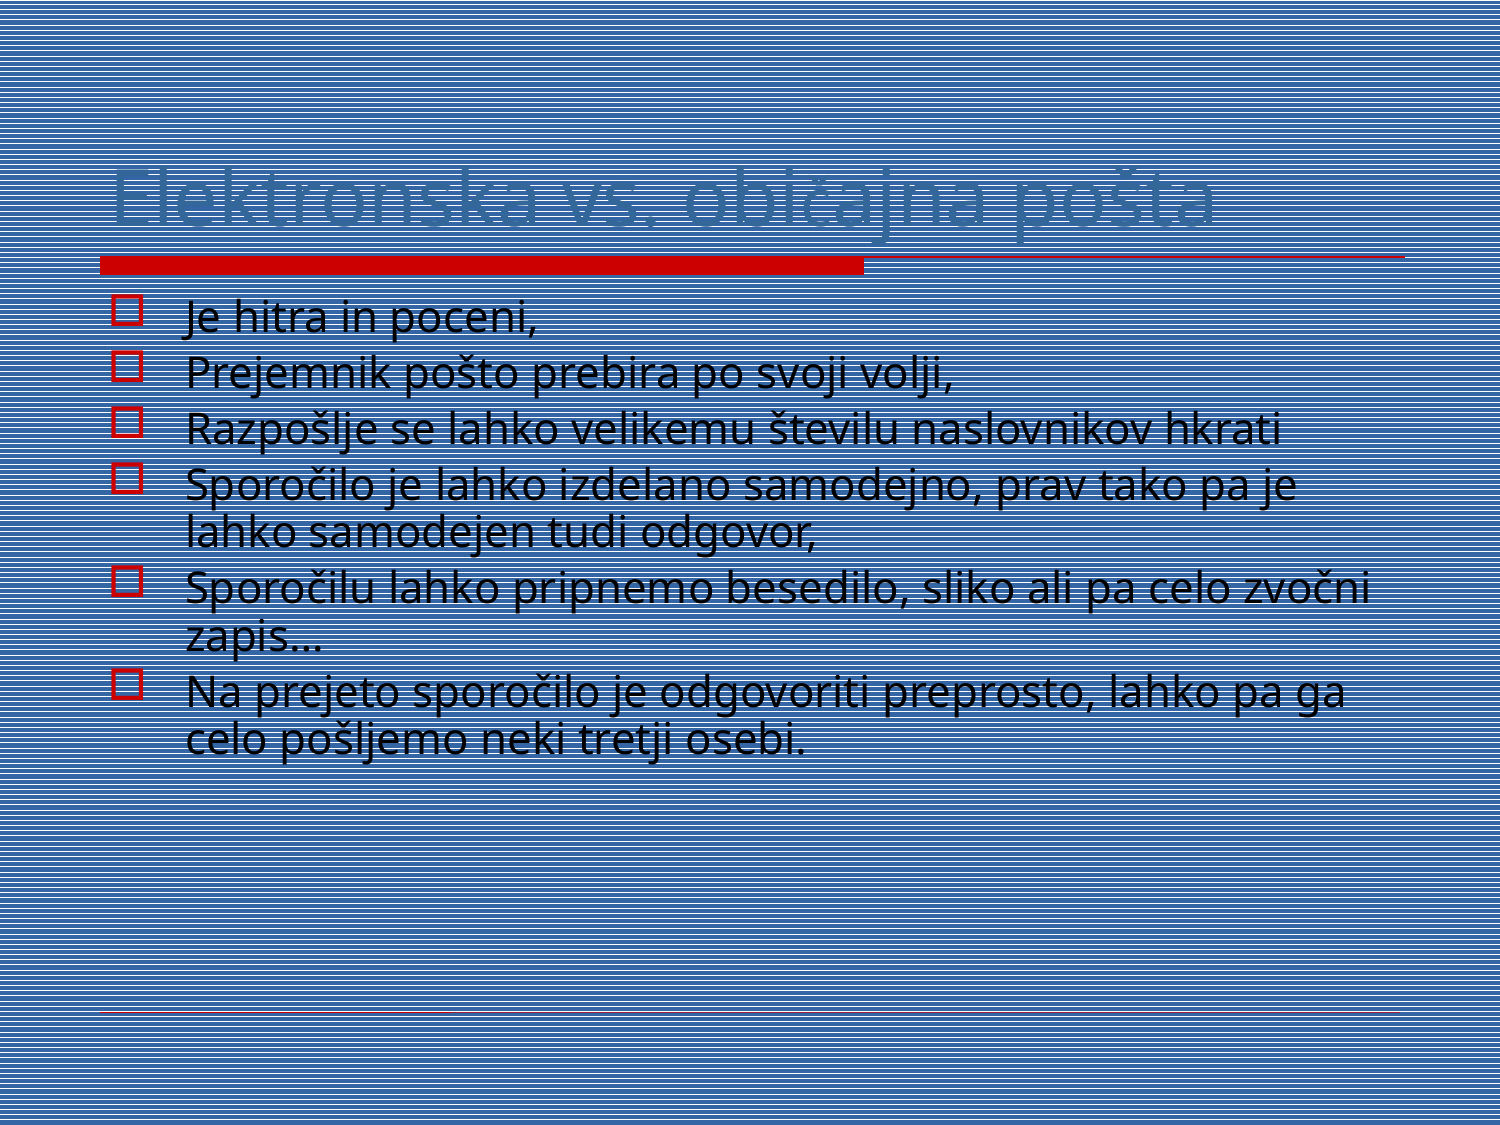

# Elektronska vs. običajna pošta
Je hitra in poceni,
Prejemnik pošto prebira po svoji volji,
Razpošlje se lahko velikemu številu naslovnikov hkrati
Sporočilo je lahko izdelano samodejno, prav tako pa je lahko samodejen tudi odgovor,
Sporočilu lahko pripnemo besedilo, sliko ali pa celo zvočni zapis…
Na prejeto sporočilo je odgovoriti preprosto, lahko pa ga celo pošljemo neki tretji osebi.